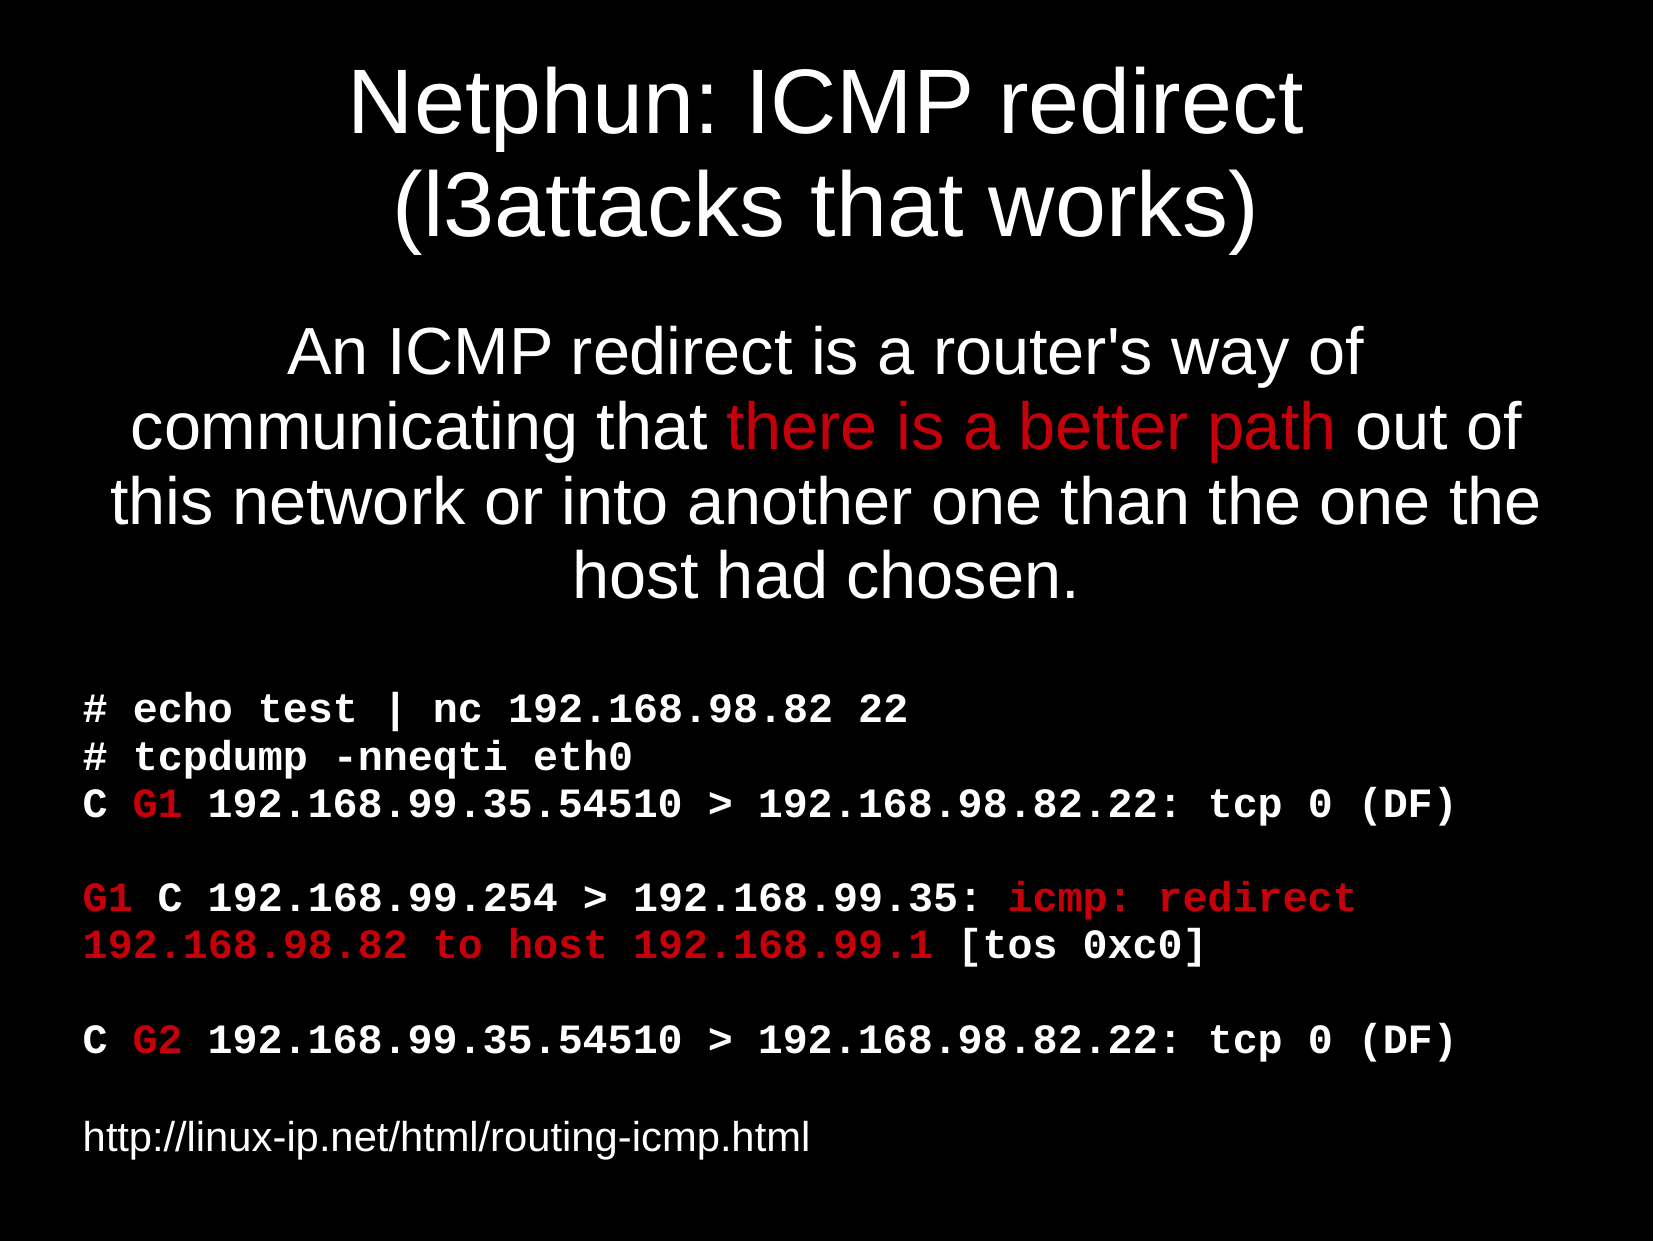

# Netphun: ICMP redirect (l3attacks that works)
An ICMP redirect is a router's way of communicating that there is a better path out of this network or into another one than the one the host had chosen.
# echo test | nc 192.168.98.82 22
# tcpdump -nneqti eth0
C G1 192.168.99.35.54510 > 192.168.98.82.22: tcp 0 (DF)
G1 C 192.168.99.254 > 192.168.99.35: icmp: redirect 192.168.98.82 to host 192.168.99.1 [tos 0xc0]
C G2 192.168.99.35.54510 > 192.168.98.82.22: tcp 0 (DF)
http://linux-ip.net/html/routing-icmp.html